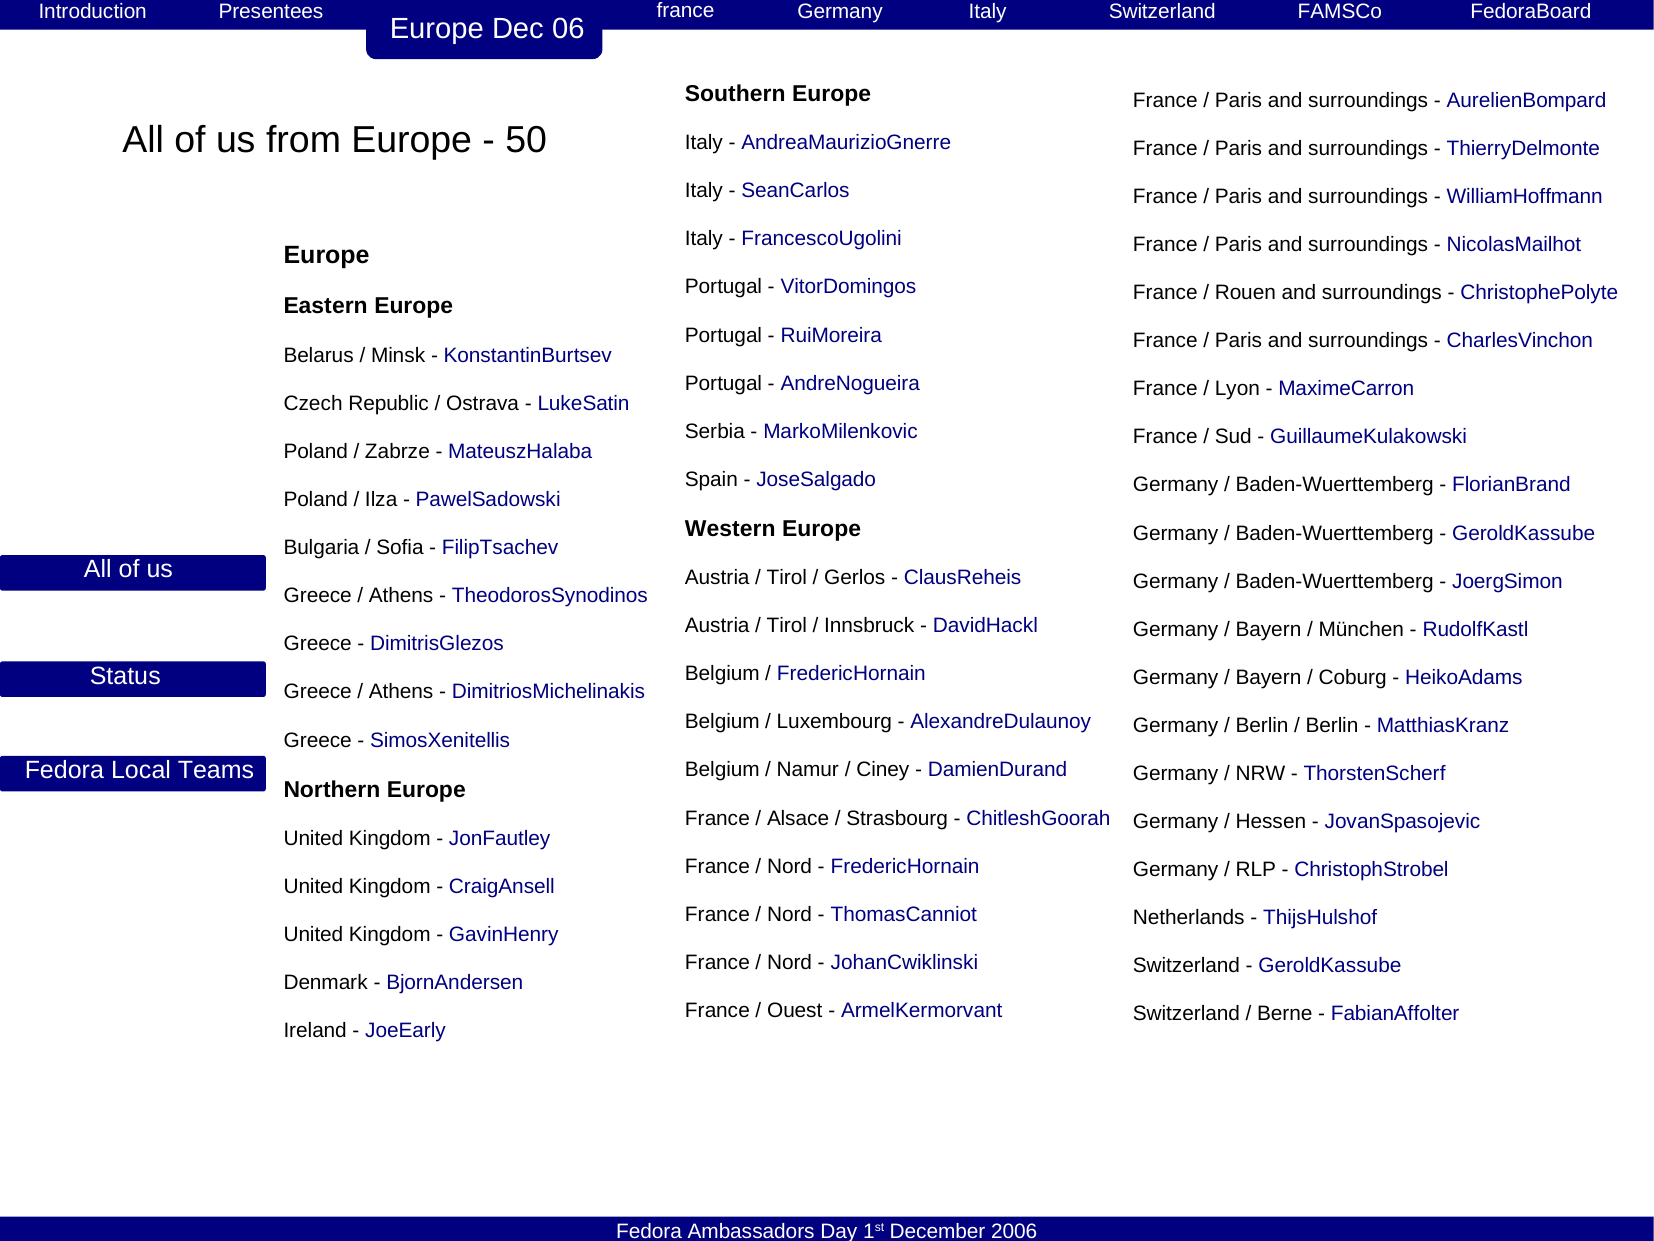

Europe Dec 06
Southern Europe
Italy - AndreaMaurizioGnerre
Italy - SeanCarlos
Italy - FrancescoUgolini
Portugal - VitorDomingos
Portugal - RuiMoreira
Portugal - AndreNogueira
Serbia - MarkoMilenkovic
Spain - JoseSalgado
Western Europe
Austria / Tirol / Gerlos - ClausReheis
Austria / Tirol / Innsbruck - DavidHackl
Belgium / FredericHornain
Belgium / Luxembourg - AlexandreDulaunoy
Belgium / Namur / Ciney - DamienDurand
France / Alsace / Strasbourg - ChitleshGoorah
France / Nord - FredericHornain
France / Nord - ThomasCanniot
France / Nord - JohanCwiklinski
France / Ouest - ArmelKermorvant
France / Paris and surroundings - AurelienBompard
France / Paris and surroundings - ThierryDelmonte
France / Paris and surroundings - WilliamHoffmann
France / Paris and surroundings - NicolasMailhot
France / Rouen and surroundings - ChristophePolyte
France / Paris and surroundings - CharlesVinchon
France / Lyon - MaximeCarron
France / Sud - GuillaumeKulakowski
Germany / Baden-Wuerttemberg - FlorianBrand
Germany / Baden-Wuerttemberg - GeroldKassube
Germany / Baden-Wuerttemberg - JoergSimon
Germany / Bayern / München - RudolfKastl
Germany / Bayern / Coburg - HeikoAdams
Germany / Berlin / Berlin - MatthiasKranz
Germany / NRW - ThorstenScherf
Germany / Hessen - JovanSpasojevic
Germany / RLP - ChristophStrobel
Netherlands - ThijsHulshof
Switzerland - GeroldKassube
Switzerland / Berne - FabianAffolter
All of us from Europe - 50
Europe
Eastern Europe
Belarus / Minsk - KonstantinBurtsev
Czech Republic / Ostrava - LukeSatin
Poland / Zabrze - MateuszHalaba
Poland / Ilza - PawelSadowski
Bulgaria / Sofia - FilipTsachev
Greece / Athens - TheodorosSynodinos
Greece - DimitrisGlezos
Greece / Athens - DimitriosMichelinakis
Greece - SimosXenitellis
Northern Europe
United Kingdom - JonFautley
United Kingdom - CraigAnsell
United Kingdom - GavinHenry
Denmark - BjornAndersen
Ireland - JoeEarly
All of us
Status
Fedora Local Teams